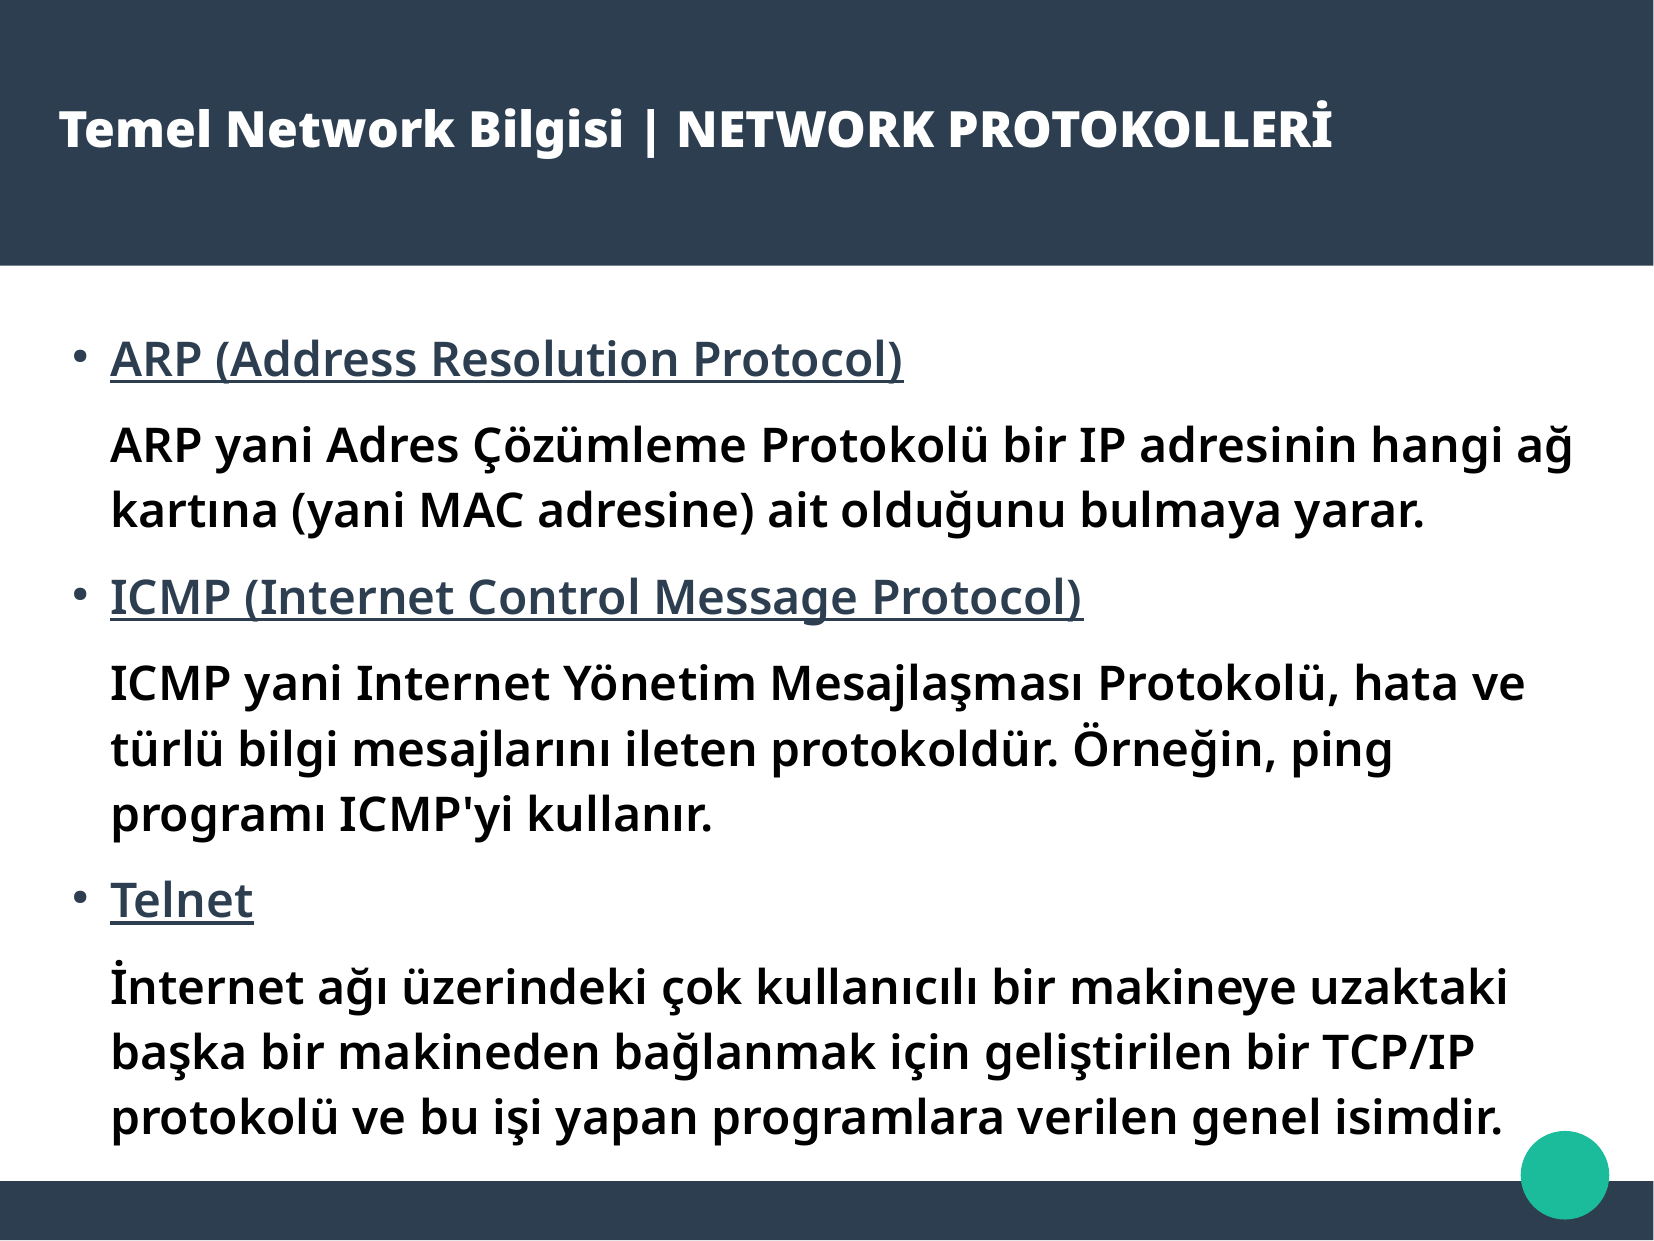

# Temel Network Bilgisi | NETWORK PROTOKOLLERİ
ARP (Address Resolution Protocol)
ARP yani Adres Çözümleme Protokolü bir IP adresinin hangi ağ kartına (yani MAC adresine) ait olduğunu bulmaya yarar.
ICMP (Internet Control Message Protocol)
ICMP yani Internet Yönetim Mesajlaşması Protokolü, hata ve türlü bilgi mesajlarını ileten protokoldür. Örneğin, ping programı ICMP'yi kullanır.
Telnet
İnternet ağı üzerindeki çok kullanıcılı bir makineye uzaktaki başka bir makineden bağlanmak için geliştirilen bir TCP/IP protokolü ve bu işi yapan programlara verilen genel isimdir.